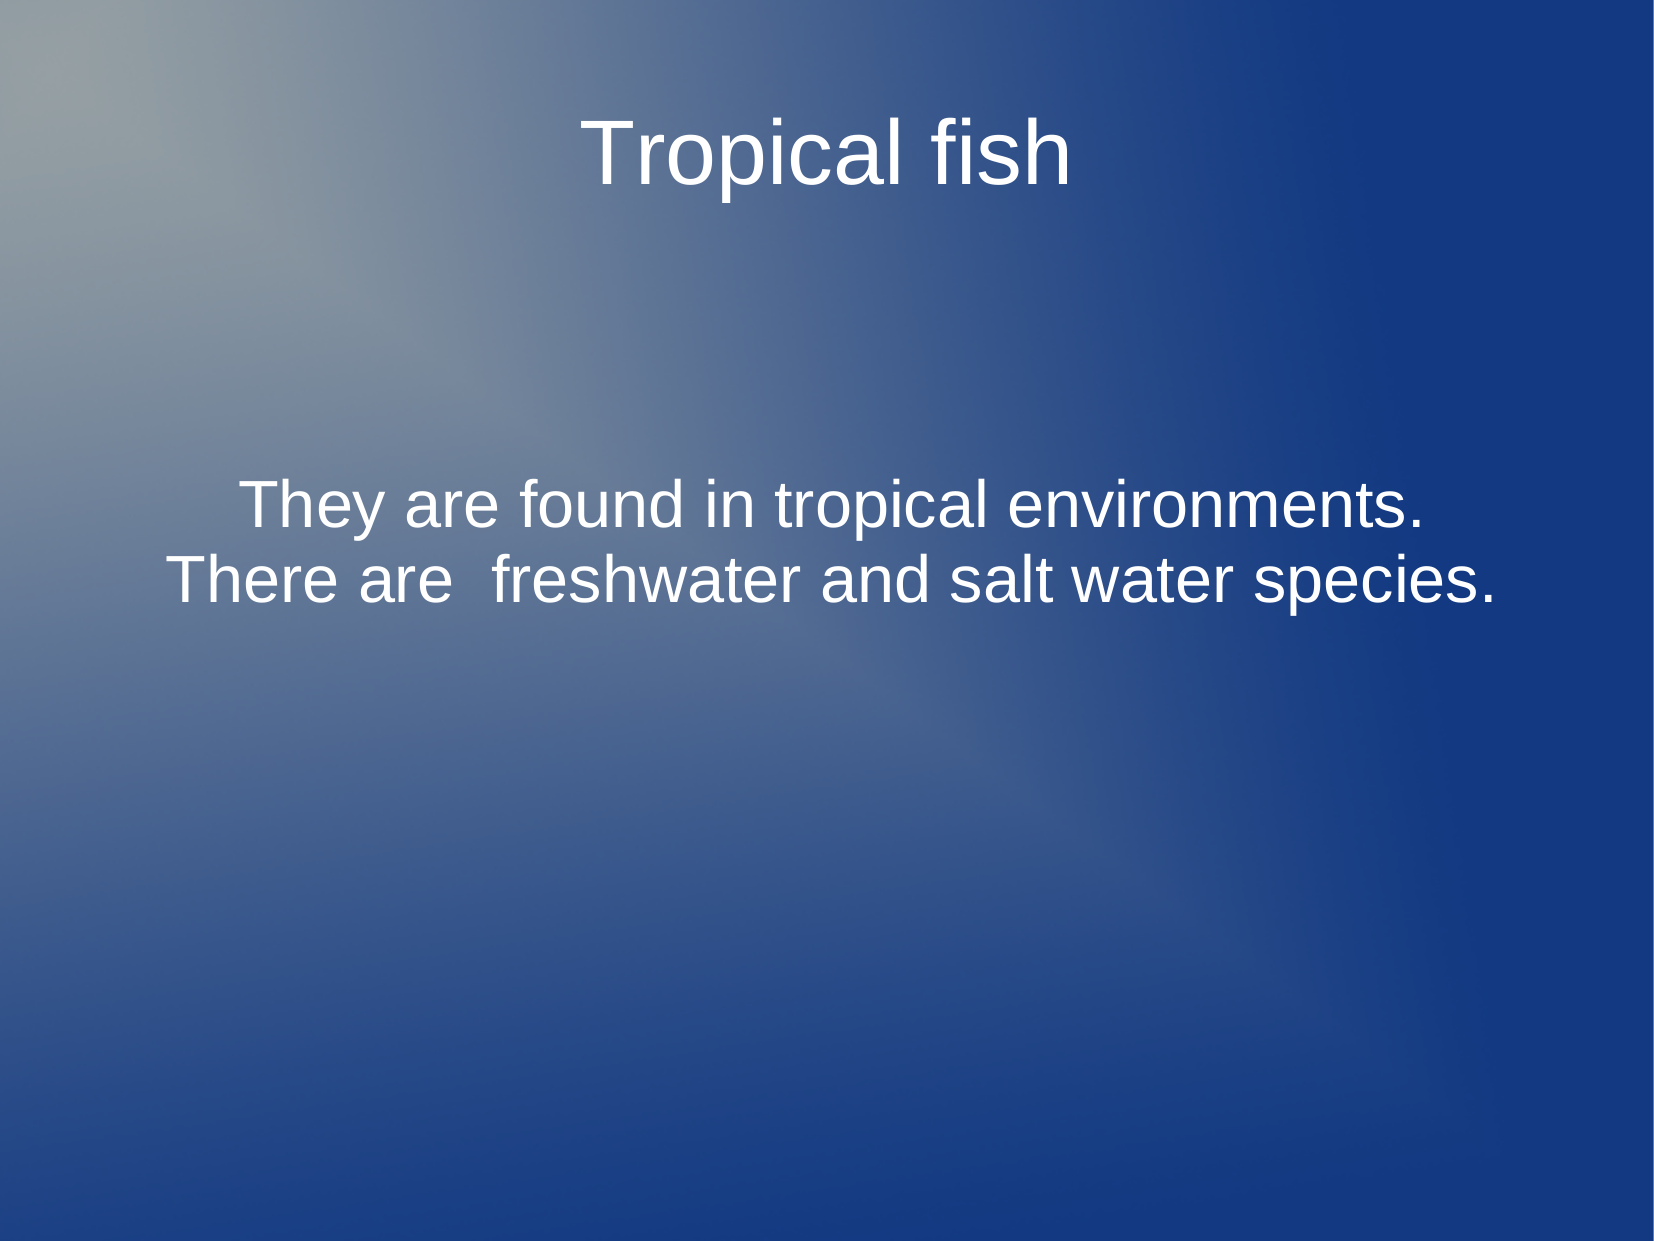

# Tropical fish
They are found in tropical environments.
There are freshwater and salt water species.